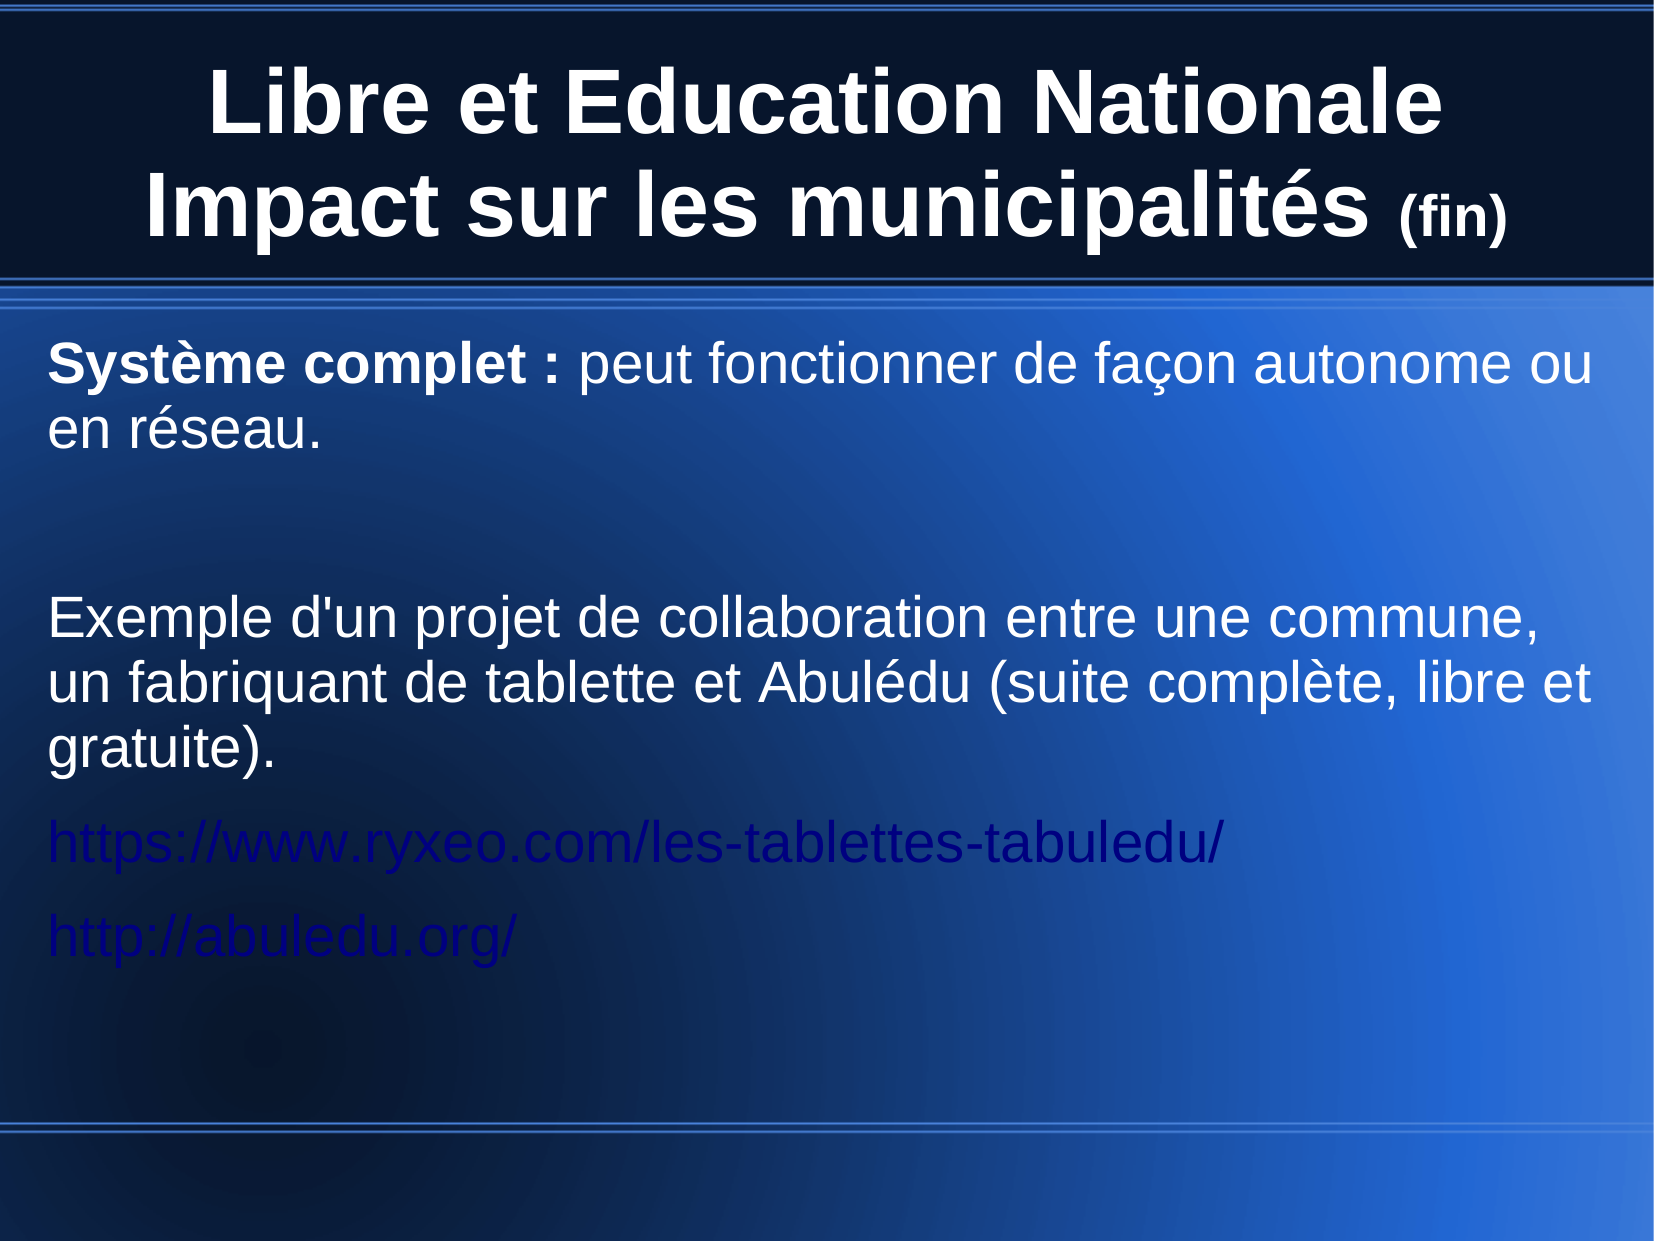

# Libre et Education Nationale Impact sur les municipalités (fin)
Système complet : peut fonctionner de façon autonome ou en réseau.
Exemple d'un projet de collaboration entre une commune, un fabriquant de tablette et Abulédu (suite complète, libre et gratuite).
https://www.ryxeo.com/les-tablettes-tabuledu/
http://abuledu.org/